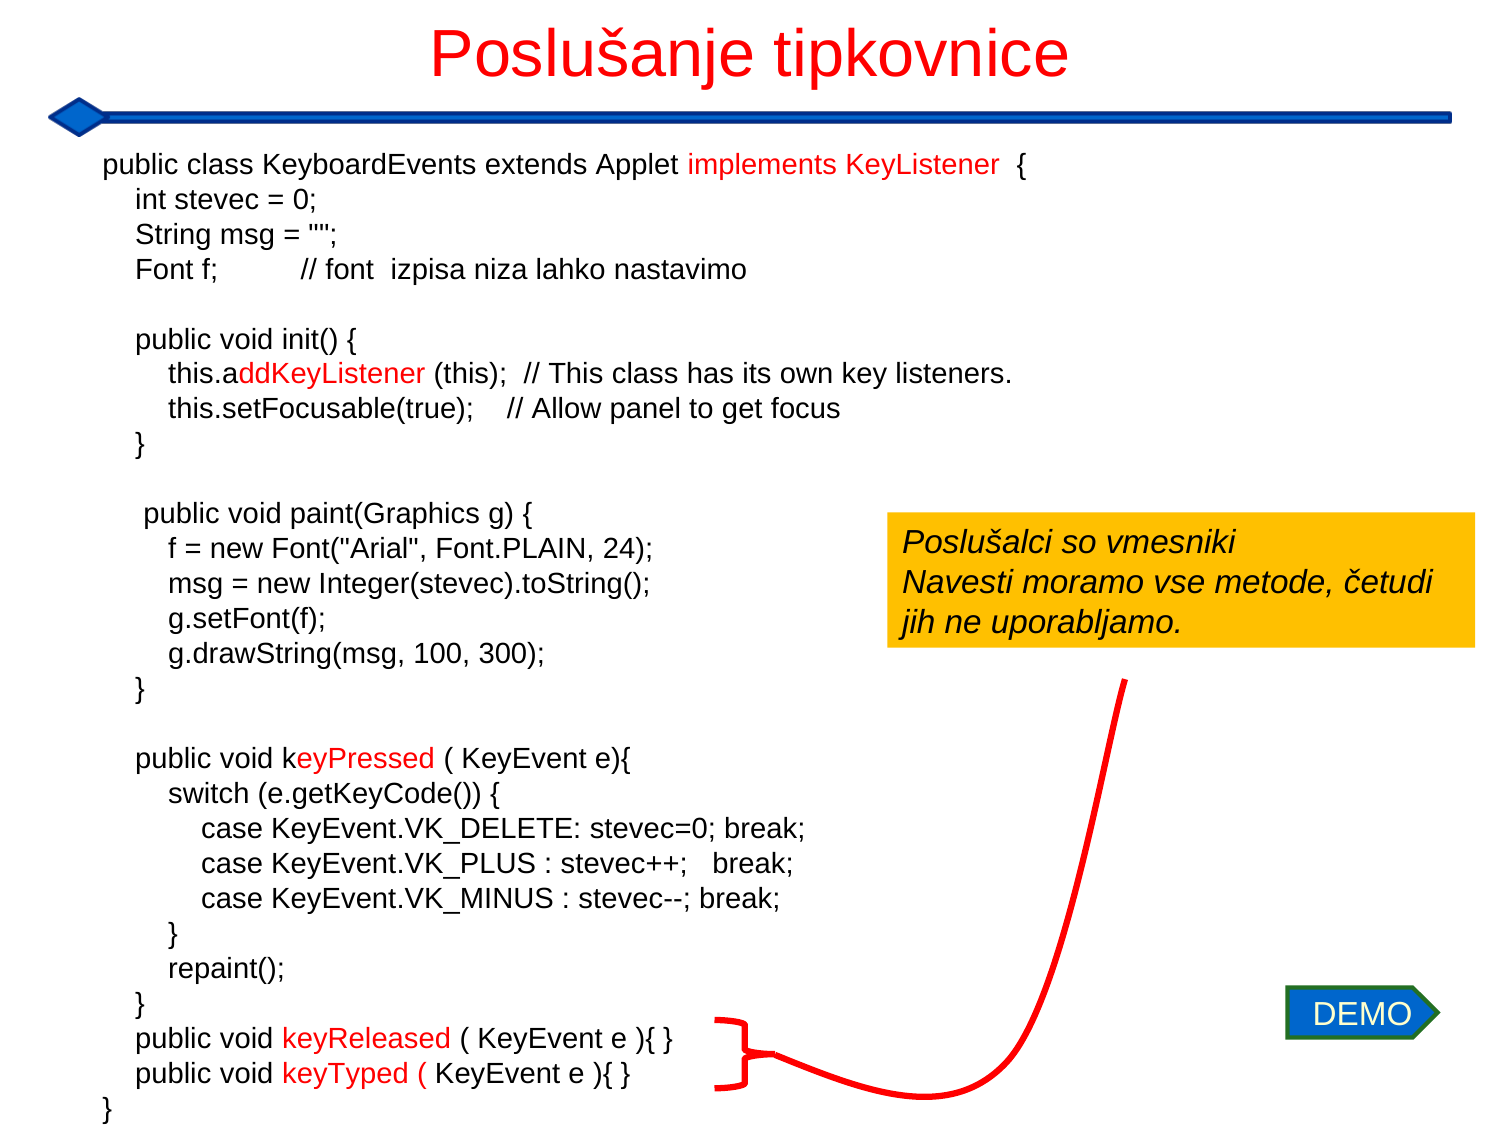

# Poslušanje tipkovnice
public class KeyboardEvents extends Applet implements KeyListener {
 int stevec = 0;
 String msg = "";
 Font f; // font izpisa niza lahko nastavimo
 public void init() {
 this.addKeyListener (this); // This class has its own key listeners.
 this.setFocusable(true); // Allow panel to get focus
 }
 public void paint(Graphics g) {
 f = new Font("Arial", Font.PLAIN, 24);
 msg = new Integer(stevec).toString();
 g.setFont(f);
 g.drawString(msg, 100, 300);
 }
 public void keyPressed ( KeyEvent e){
 switch (e.getKeyCode()) {
 case KeyEvent.VK_DELETE: stevec=0; break;
 case KeyEvent.VK_PLUS : stevec++; break;
 case KeyEvent.VK_MINUS : stevec--; break;
 }
 repaint();
 }
 public void keyReleased ( KeyEvent e ){ }
 public void keyTyped ( KeyEvent e ){ }
}
Poslušalci so vmesniki
Navesti moramo vse metode, četudi jih ne uporabljamo.
DEMO